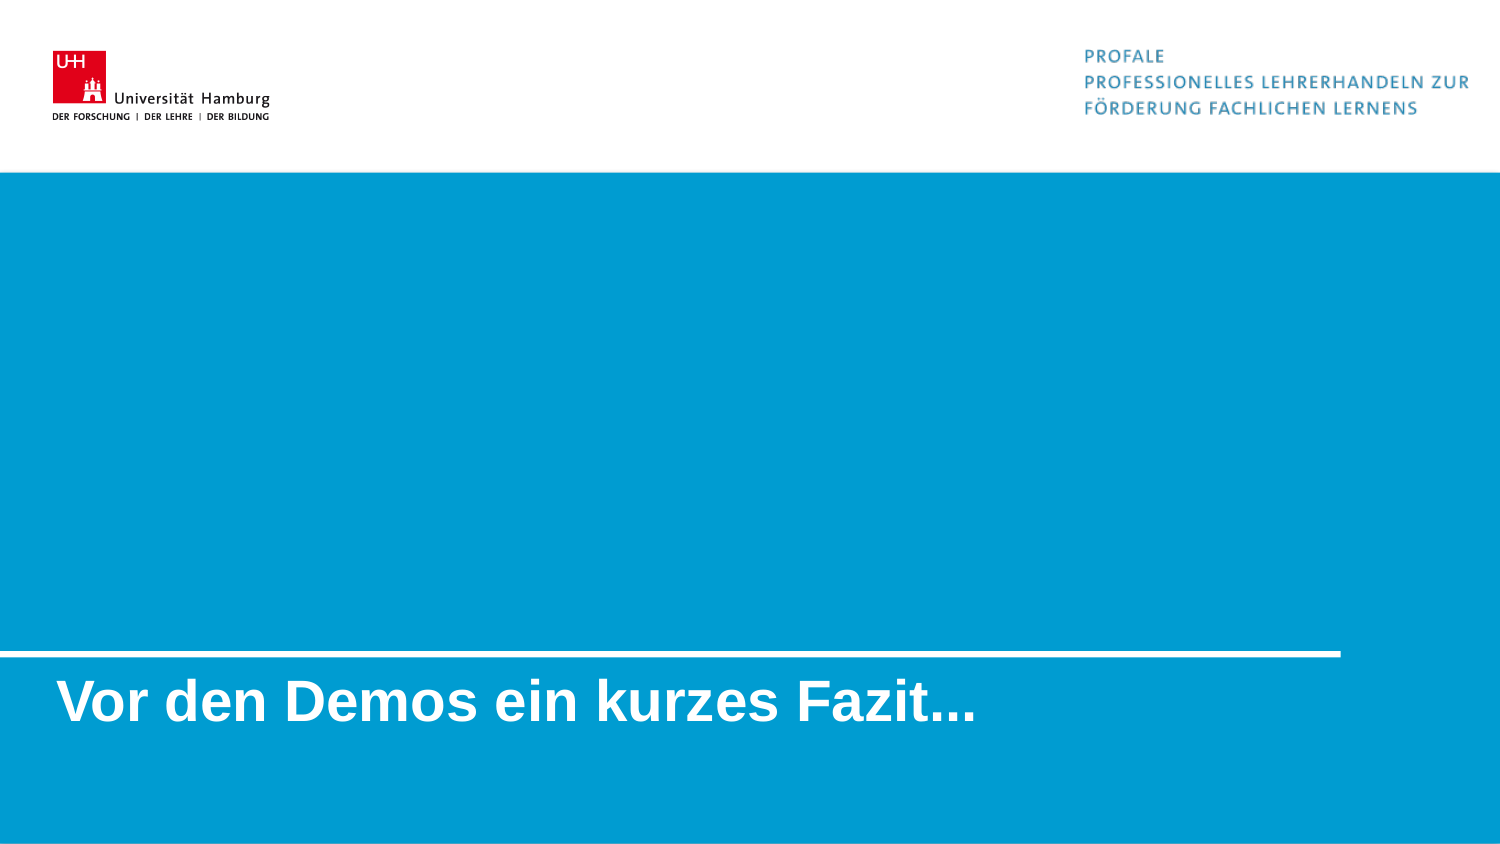

# Vor den Demos ein kurzes Fazit...